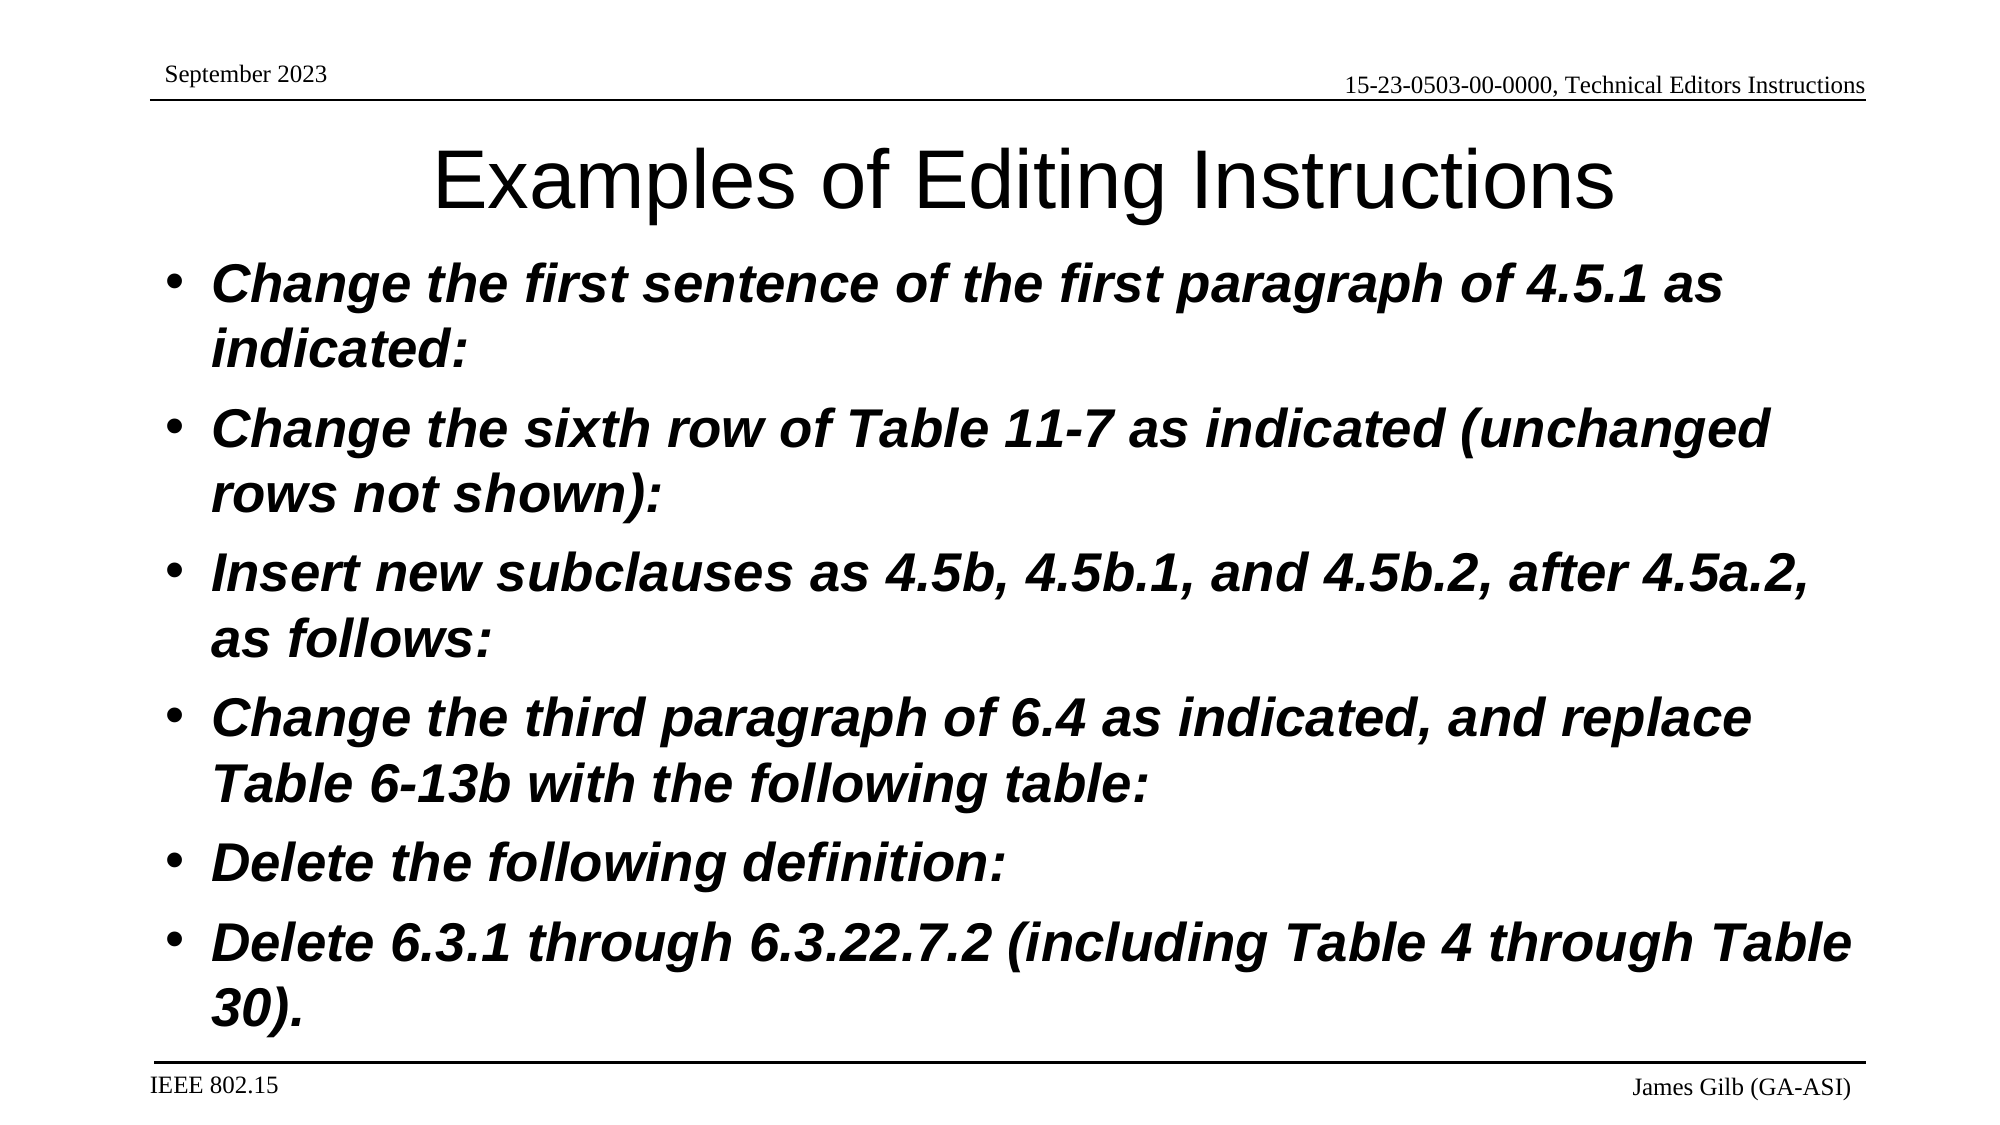

# Examples of Editing Instructions
Change the first sentence of the first paragraph of 4.5.1 as indicated:
Change the sixth row of Table 11-7 as indicated (unchanged rows not shown):
Insert new subclauses as 4.5b, 4.5b.1, and 4.5b.2, after 4.5a.2, as follows:
Change the third paragraph of 6.4 as indicated, and replace Table 6-13b with the following table:
Delete the following definition:
Delete 6.3.1 through 6.3.22.7.2 (including Table 4 through Table 30).